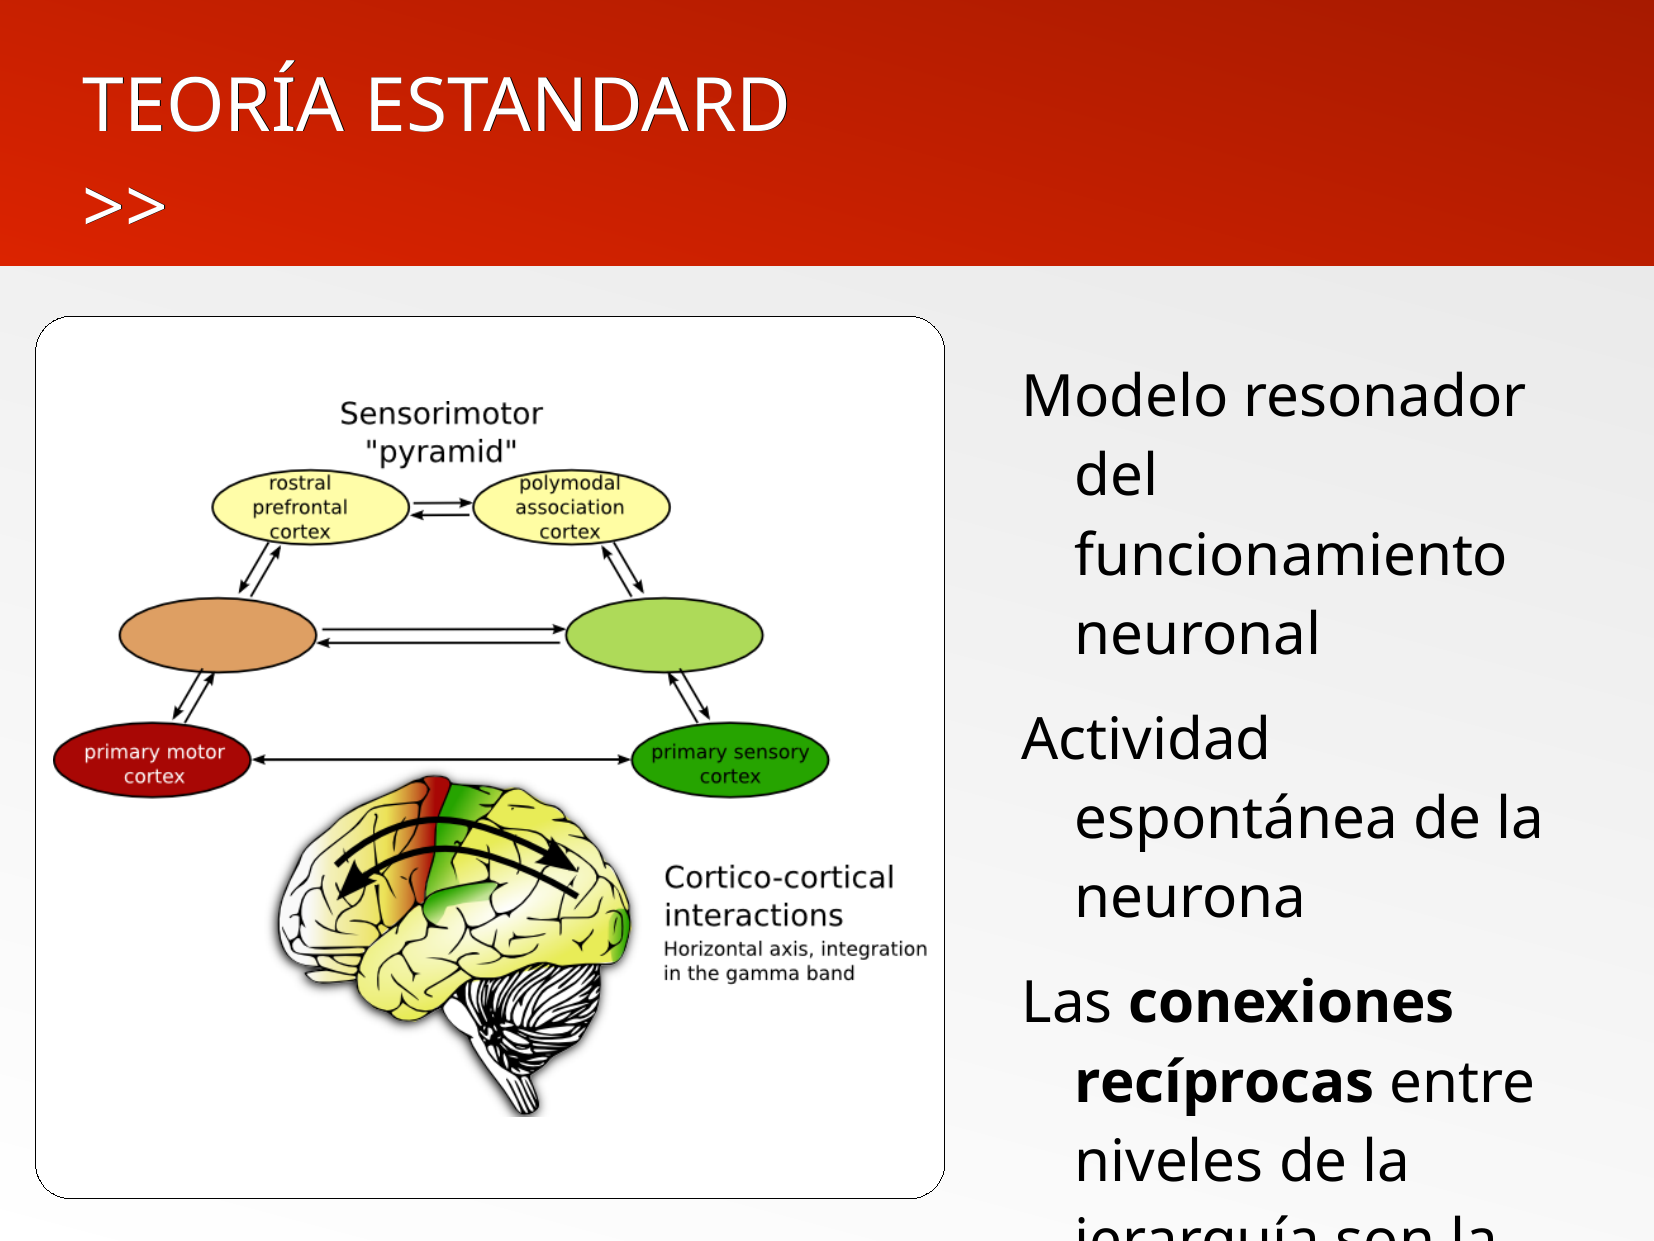

# TEORÍA ESTANDARD >>
Modelo resonador del funcionamiento neuronal
Actividad espontánea de la neurona
Las conexiones recíprocas entre niveles de la jerarquía son la norma